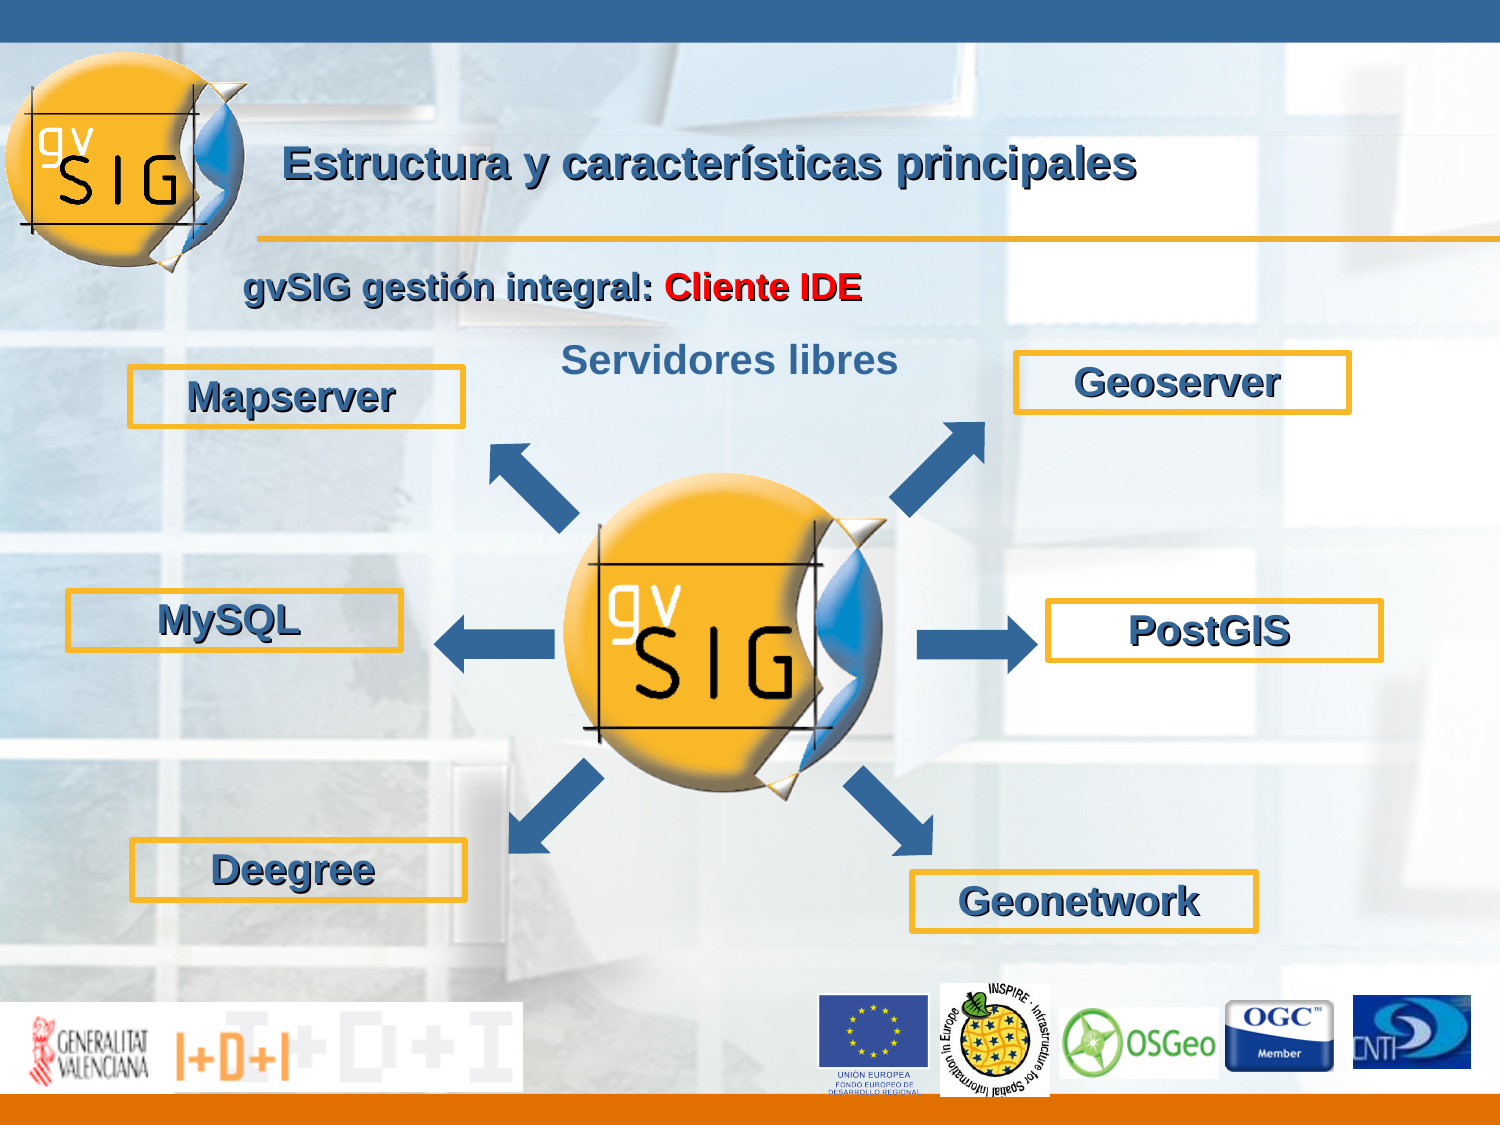

Estructura y características principales
gvSIG gestión integral: Cliente IDE
 		Servidores libres
Geoserver
Mapserver
MySQL
PostGIS
Deegree
Geonetwork